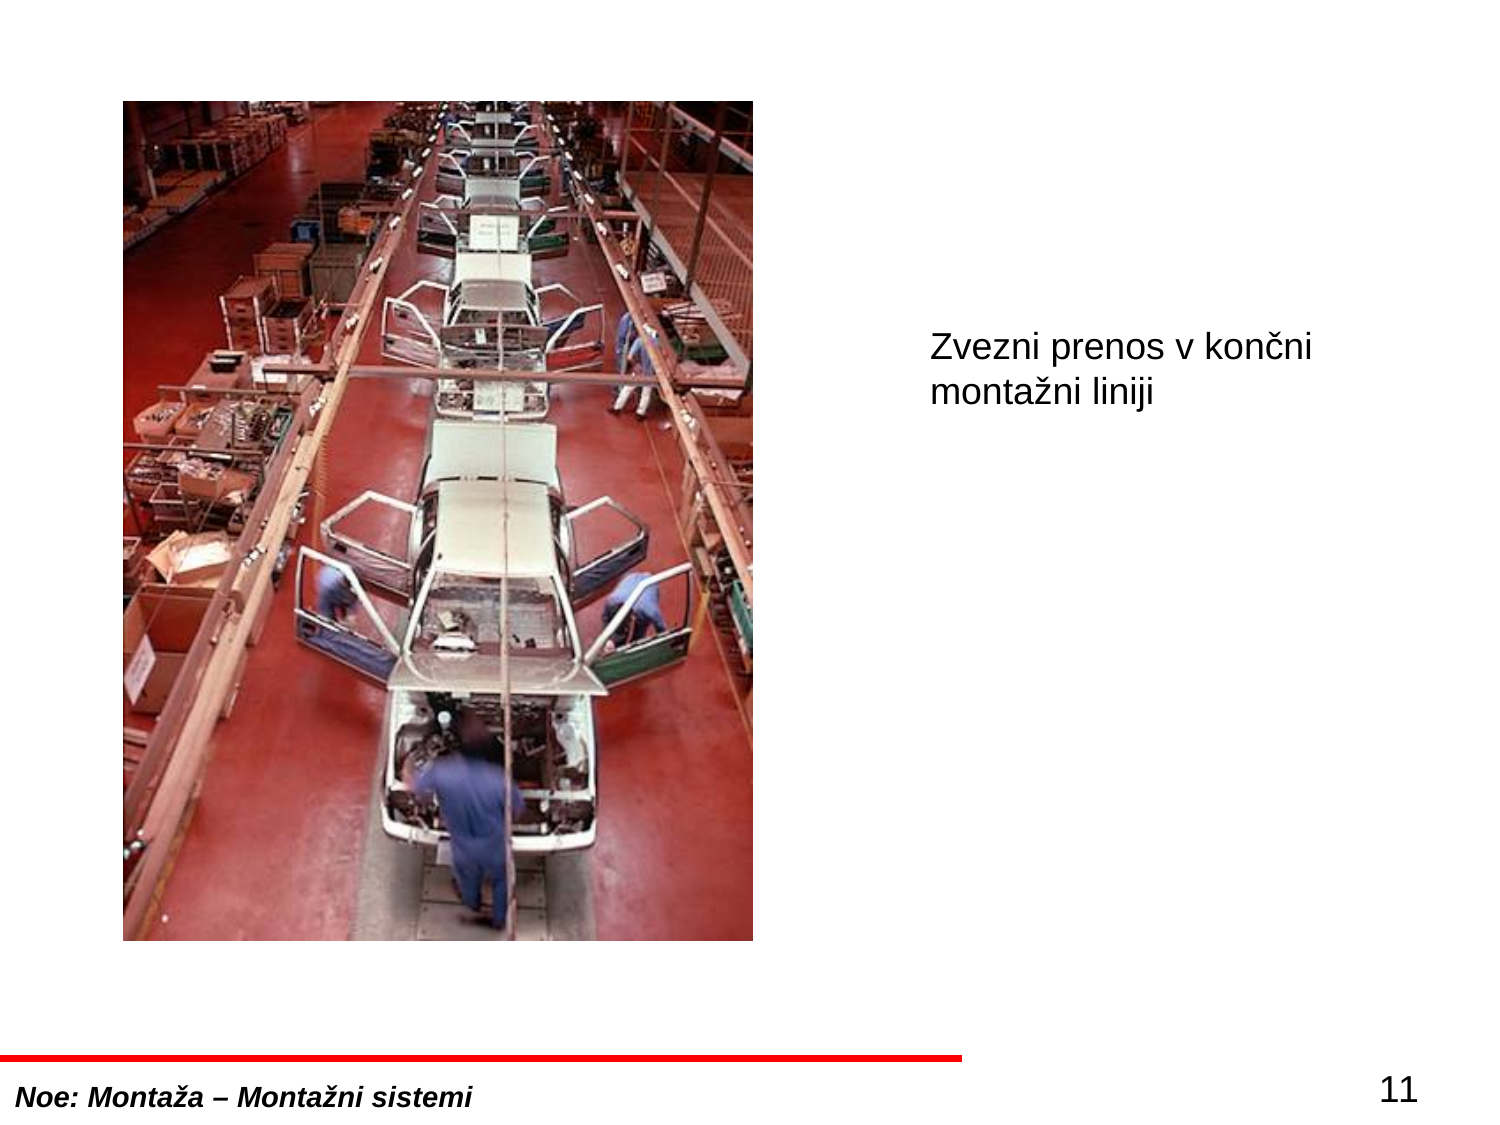

Zvezni prenos v končni montažni liniji
11